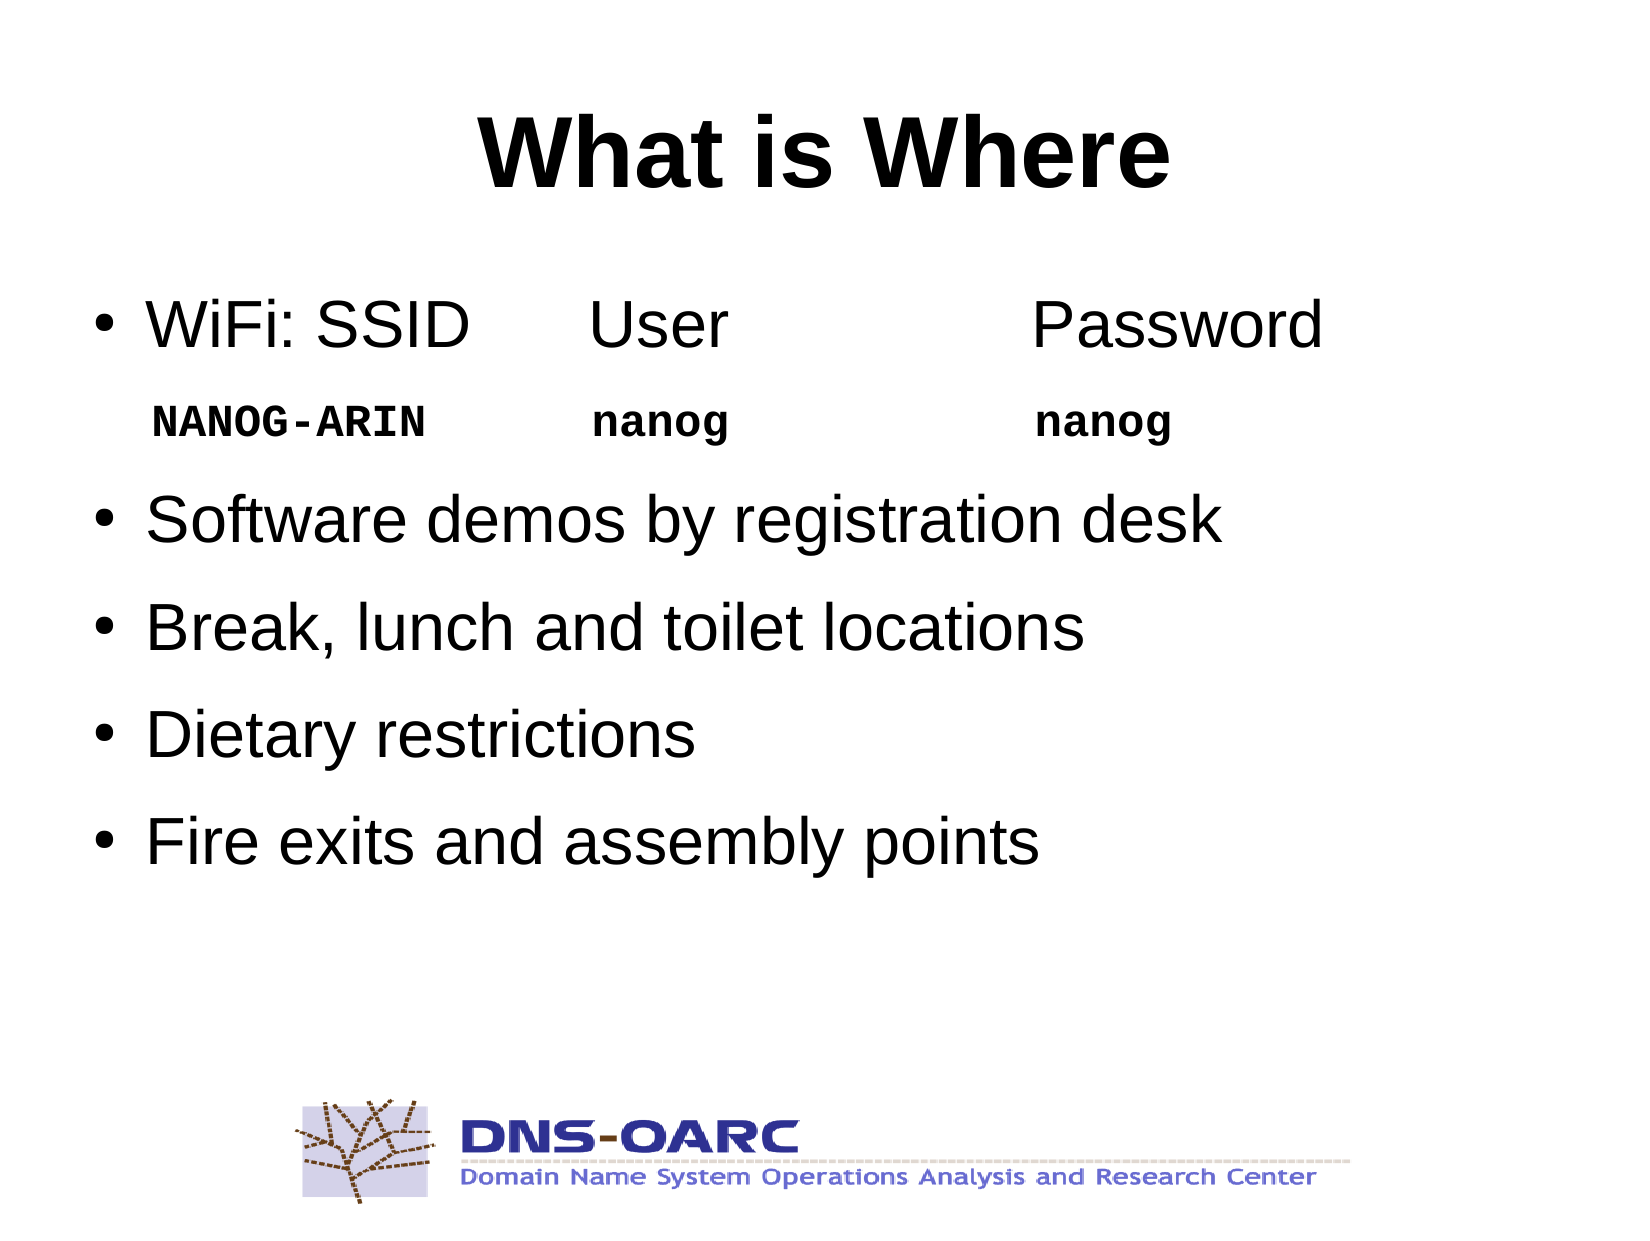

# What is Where
WiFi: SSID		User					Password
 NANOG-ARIN			nanog					nanog
Software demos by registration desk
Break, lunch and toilet locations
Dietary restrictions
Fire exits and assembly points